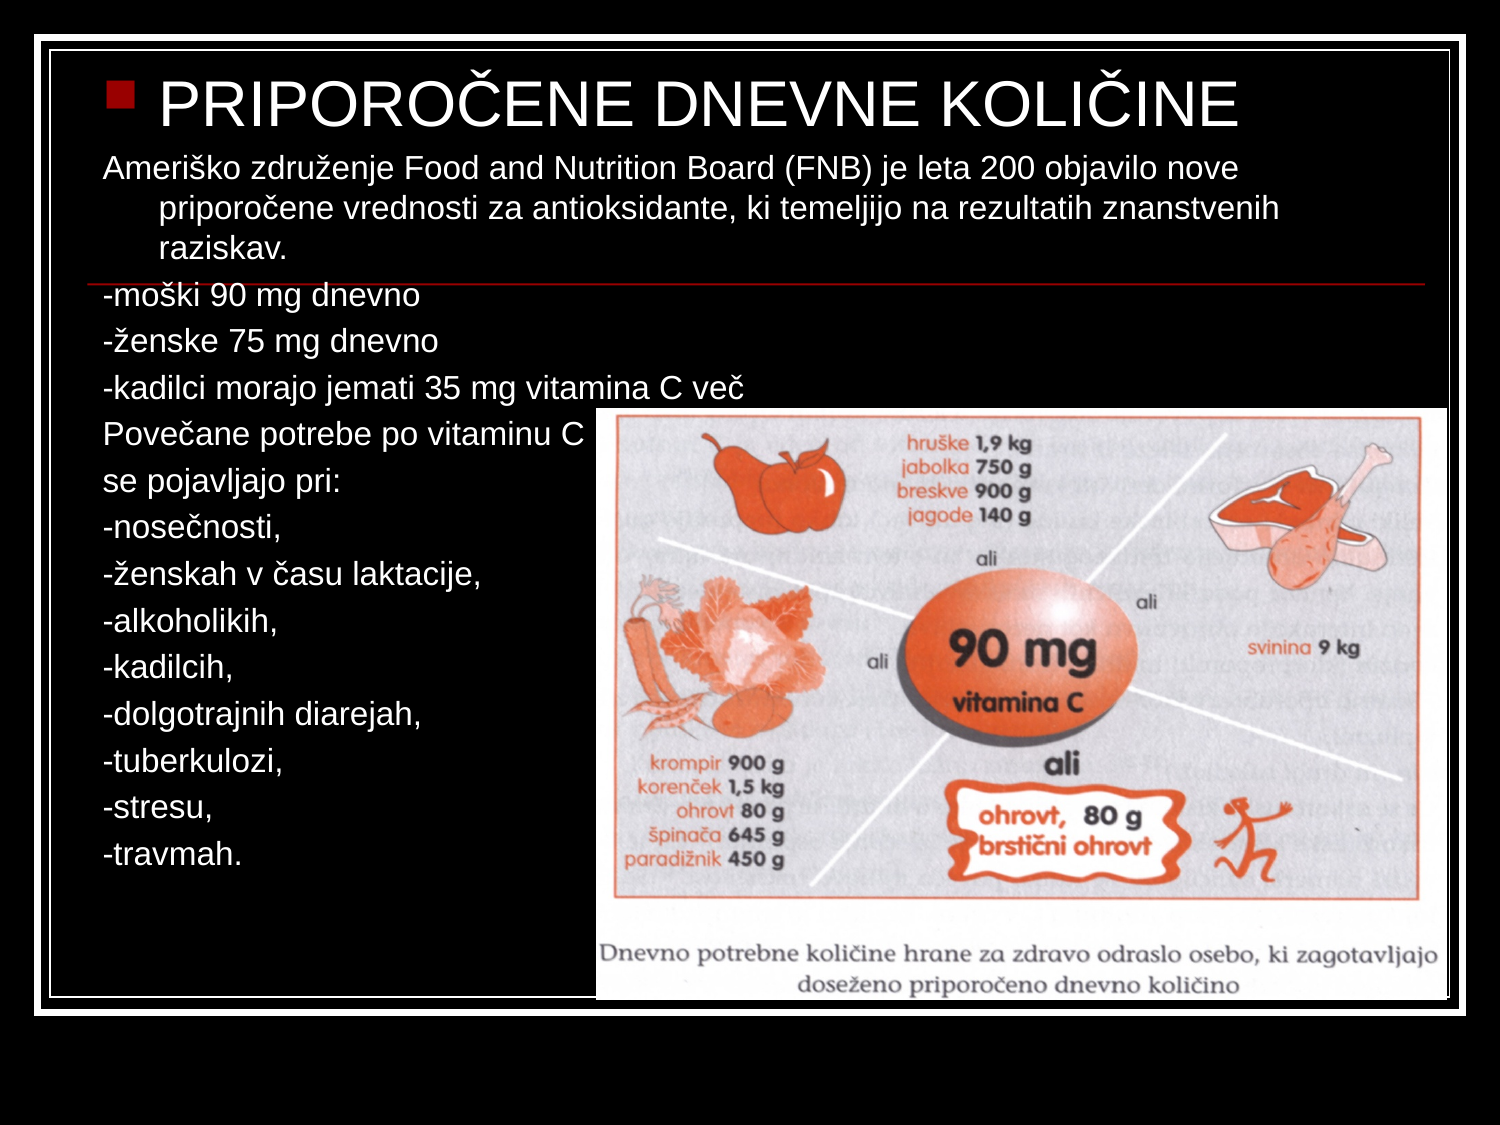

# PRIPOROČENE DNEVNE KOLIČINE
Ameriško združenje Food and Nutrition Board (FNB) je leta 200 objavilo nove priporočene vrednosti za antioksidante, ki temeljijo na rezultatih znanstvenih raziskav.
-moški 90 mg dnevno
-ženske 75 mg dnevno
-kadilci morajo jemati 35 mg vitamina C več
Povečane potrebe po vitaminu C
se pojavljajo pri:
-nosečnosti,
-ženskah v času laktacije,
-alkoholikih,
-kadilcih,
-dolgotrajnih diarejah,
-tuberkulozi,
-stresu,
-travmah.